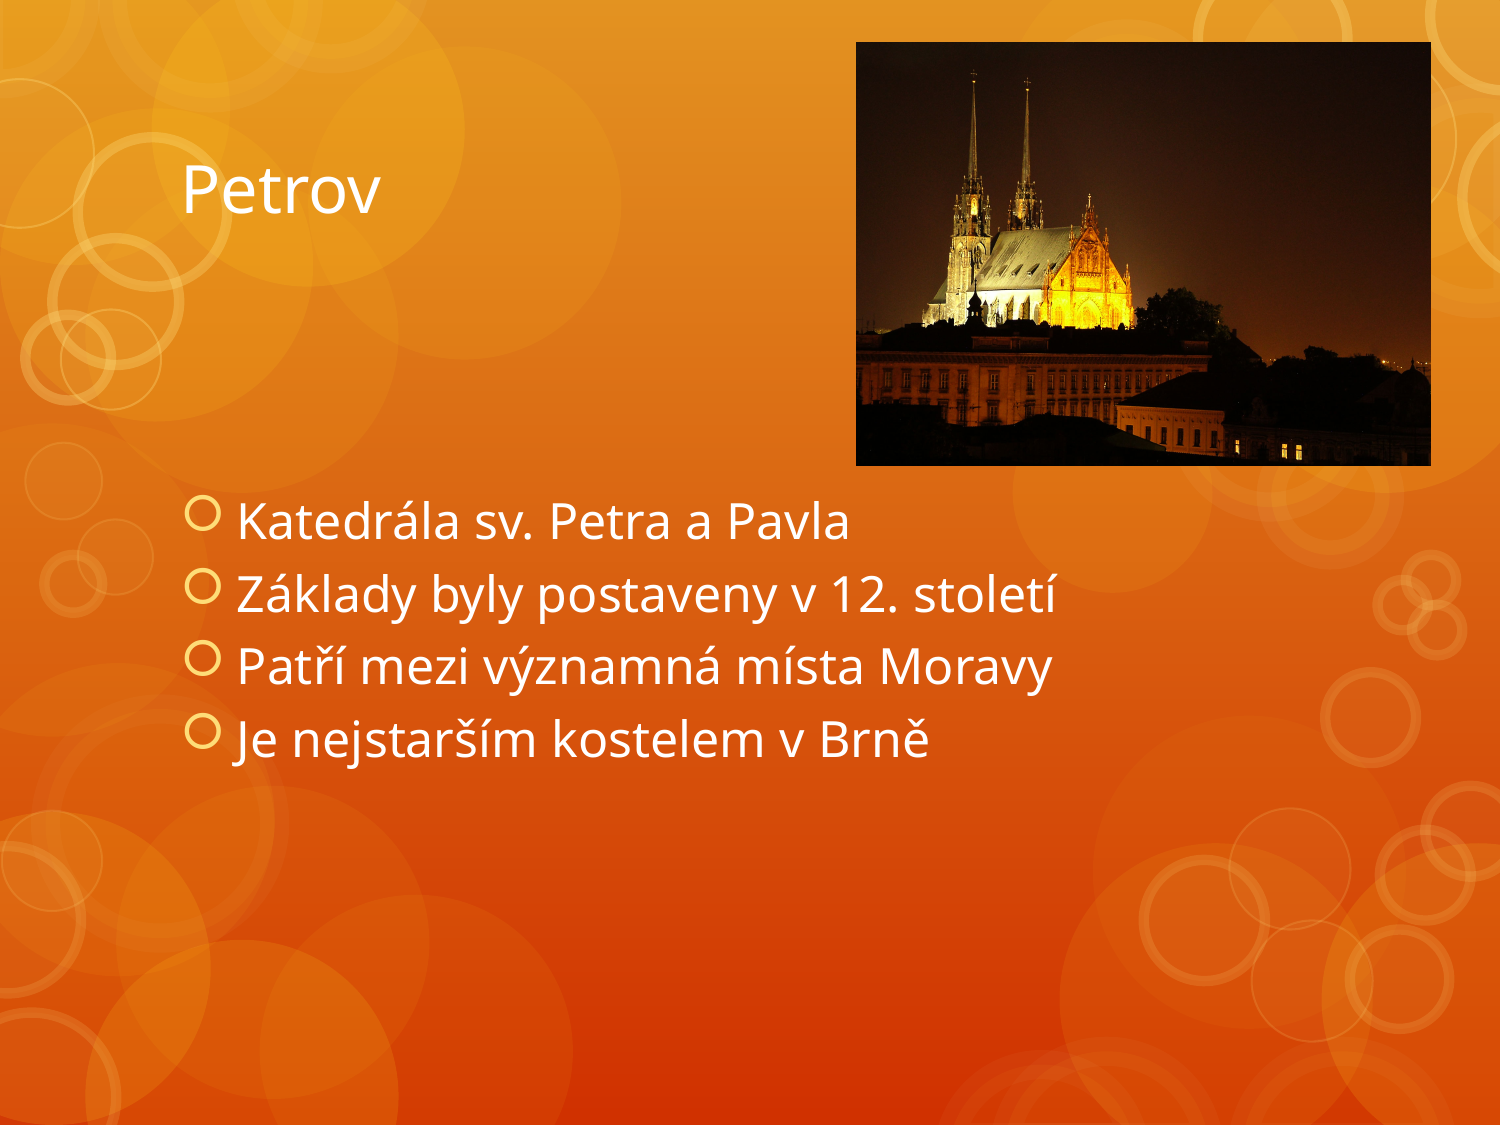

# Petrov
Katedrála sv. Petra a Pavla
Základy byly postaveny v 12. století
Patří mezi významná místa Moravy
Je nejstarším kostelem v Brně